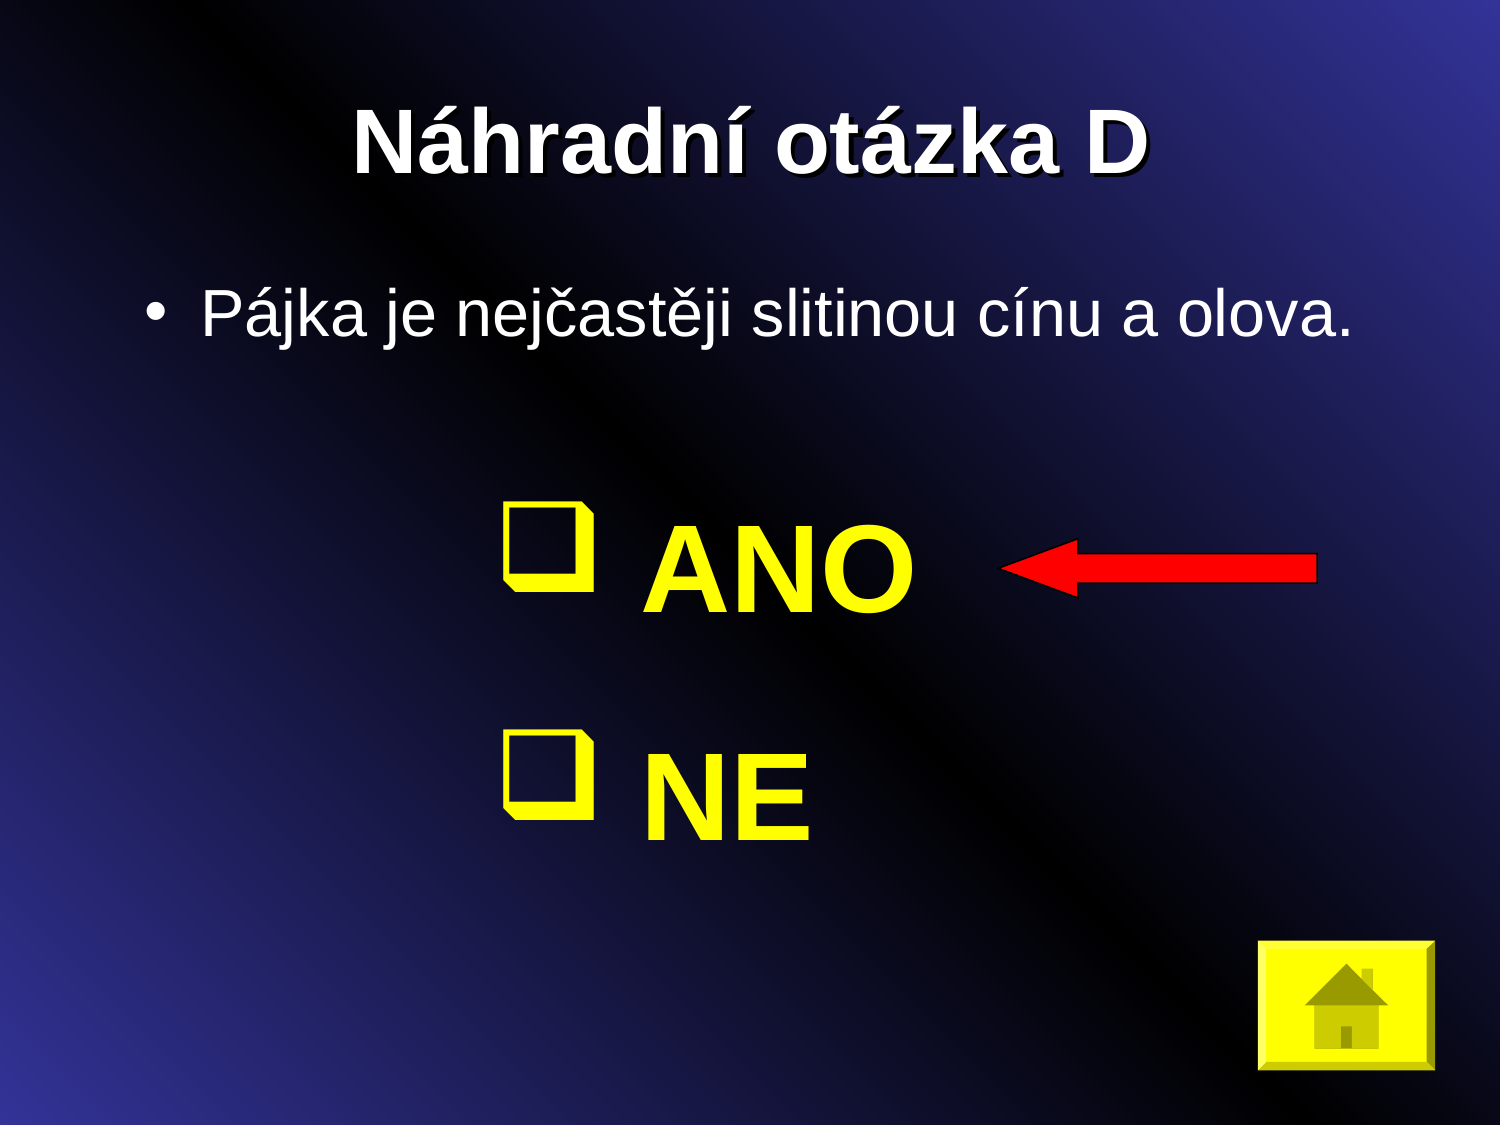

# Náhradní otázka D
Pájka je nejčastěji slitinou cínu a olova.
 ANO
 NE